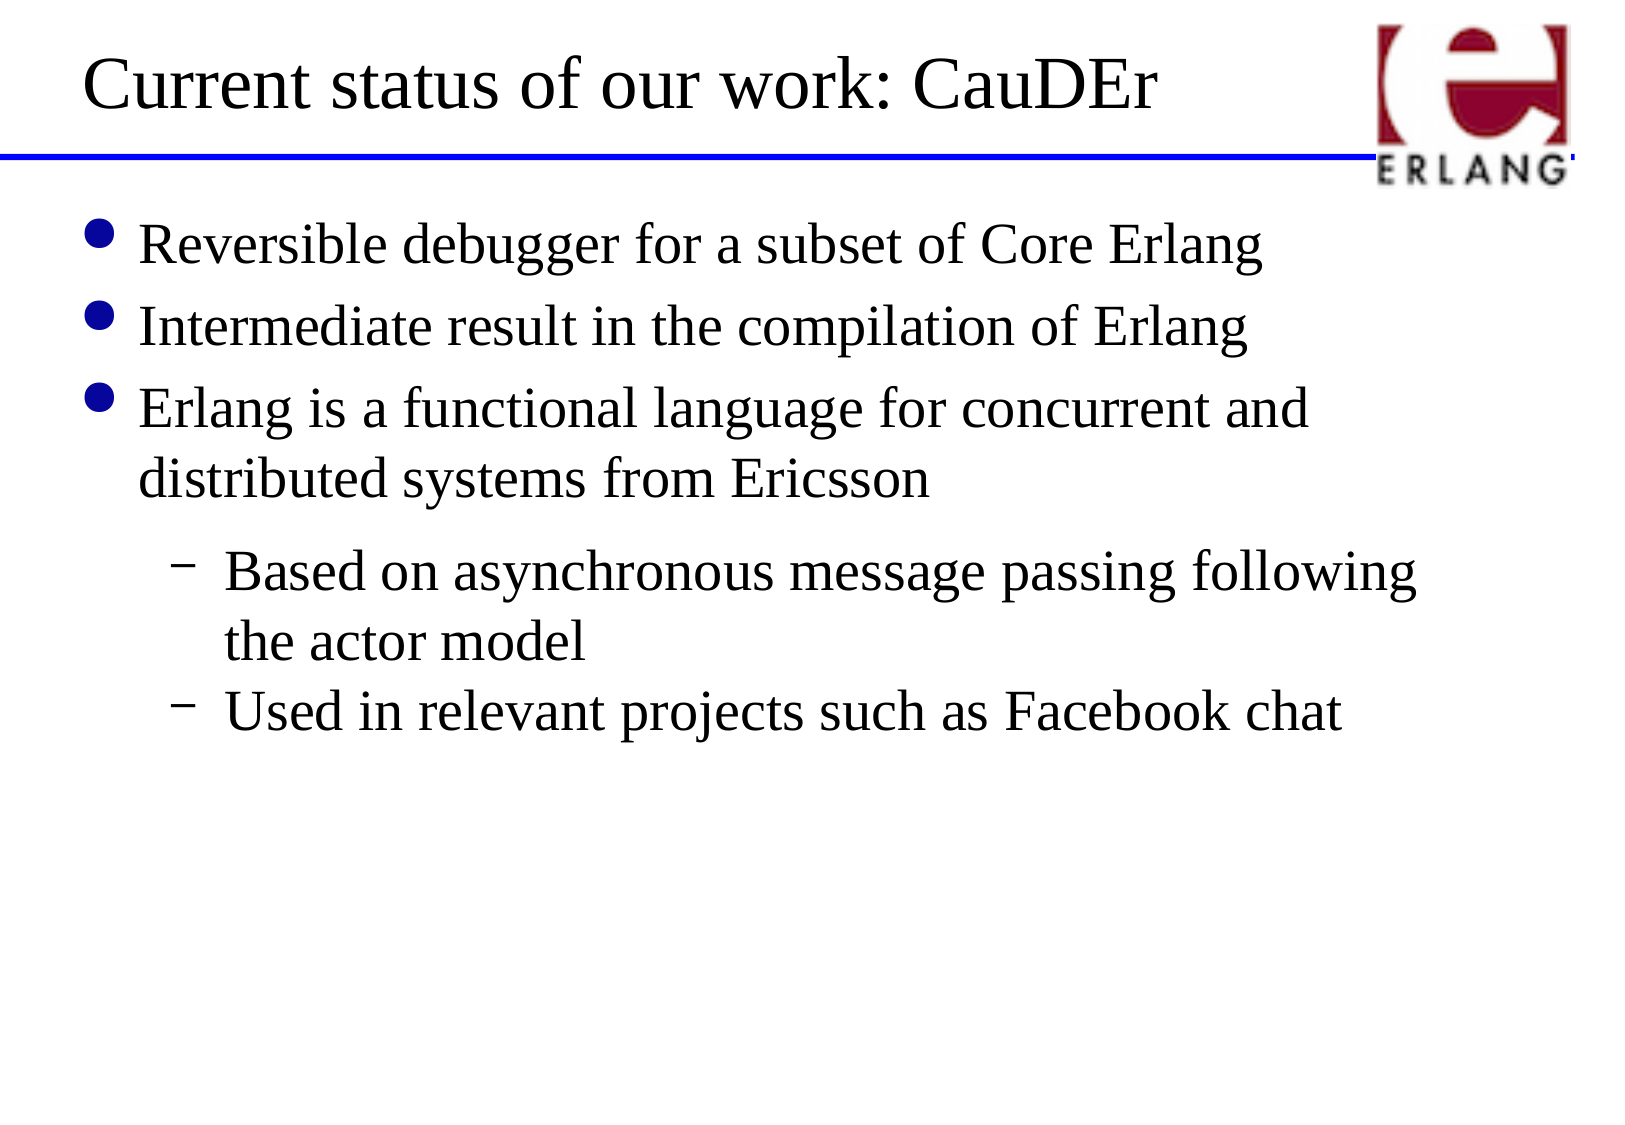

# Current status of our work: CauDEr
Reversible debugger for a subset of Core Erlang
Intermediate result in the compilation of Erlang
Erlang is a functional language for concurrent and distributed systems from Ericsson
Based on asynchronous message passing following the actor model
Used in relevant projects such as Facebook chat